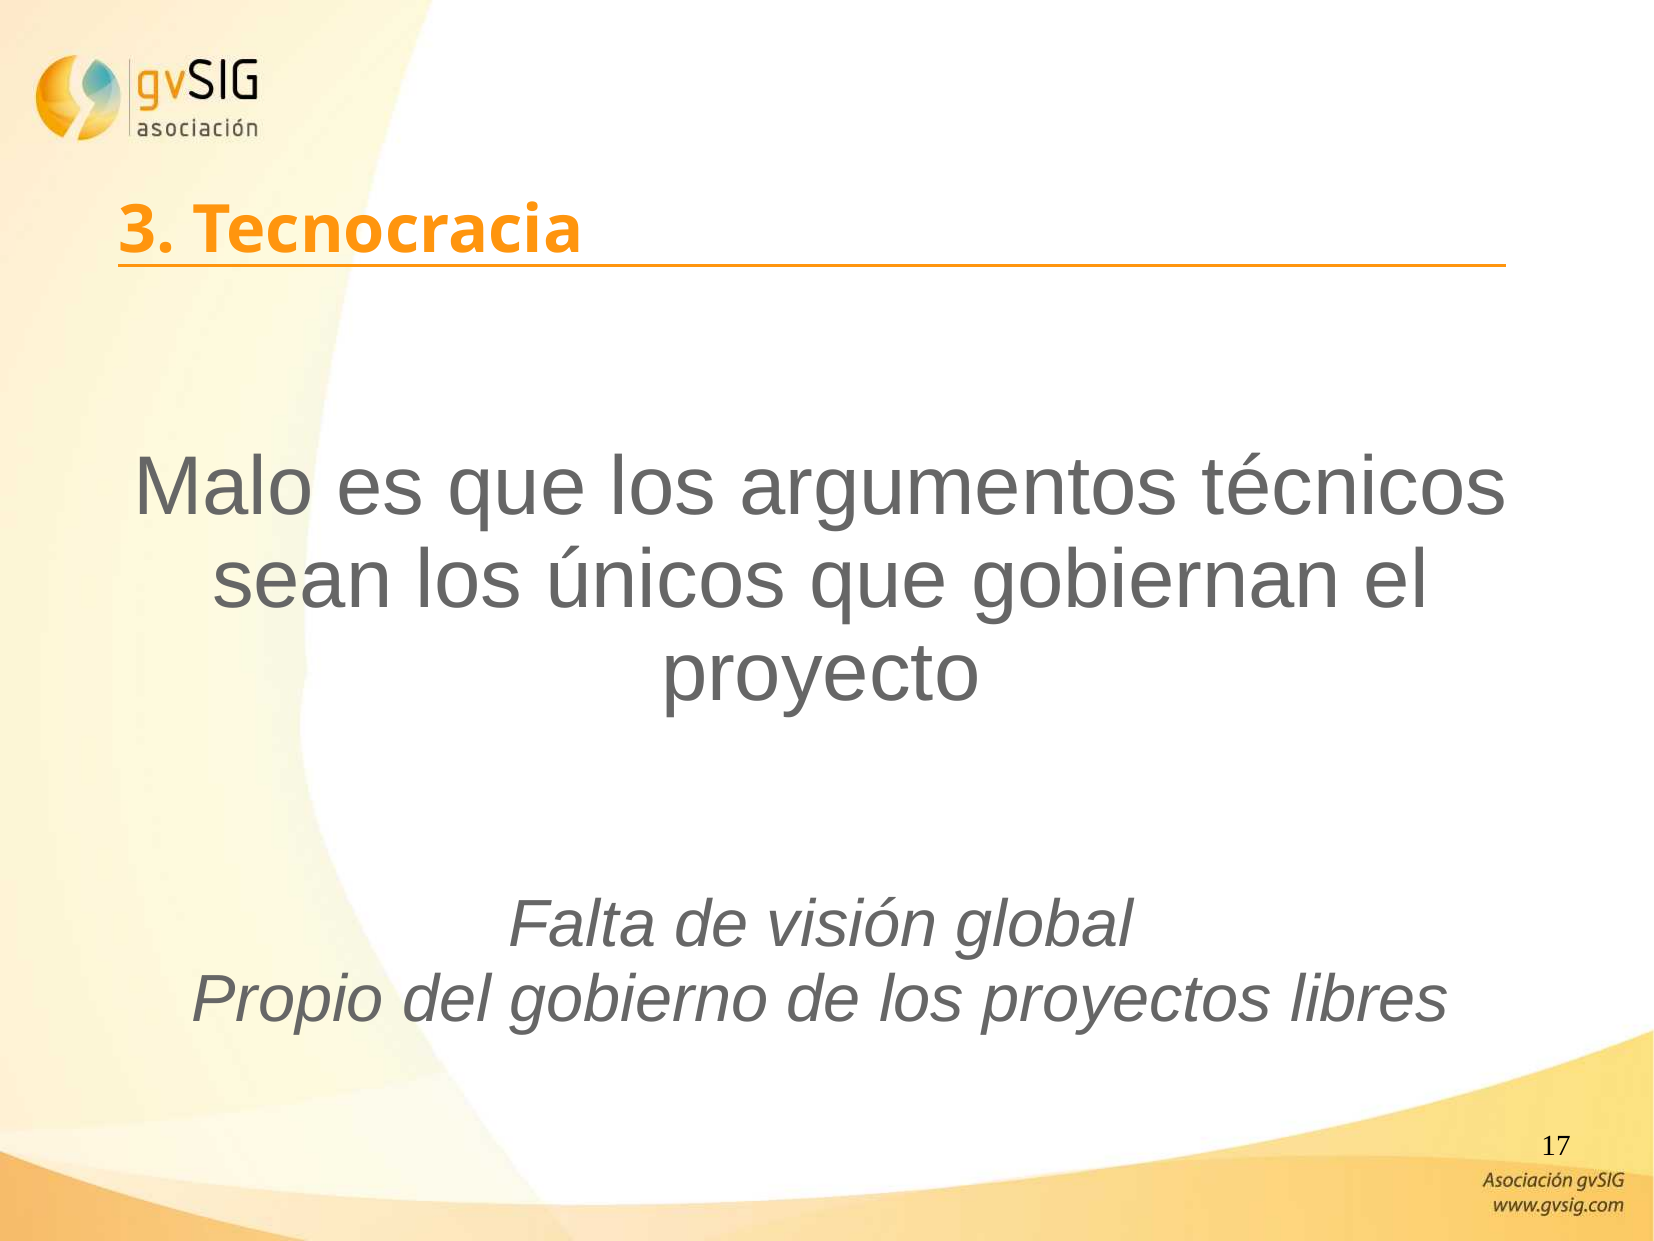

# 3. Tecnocracia
Malo es que los argumentos técnicos sean los únicos que gobiernan el proyecto
Falta de visión global
Propio del gobierno de los proyectos libres
17